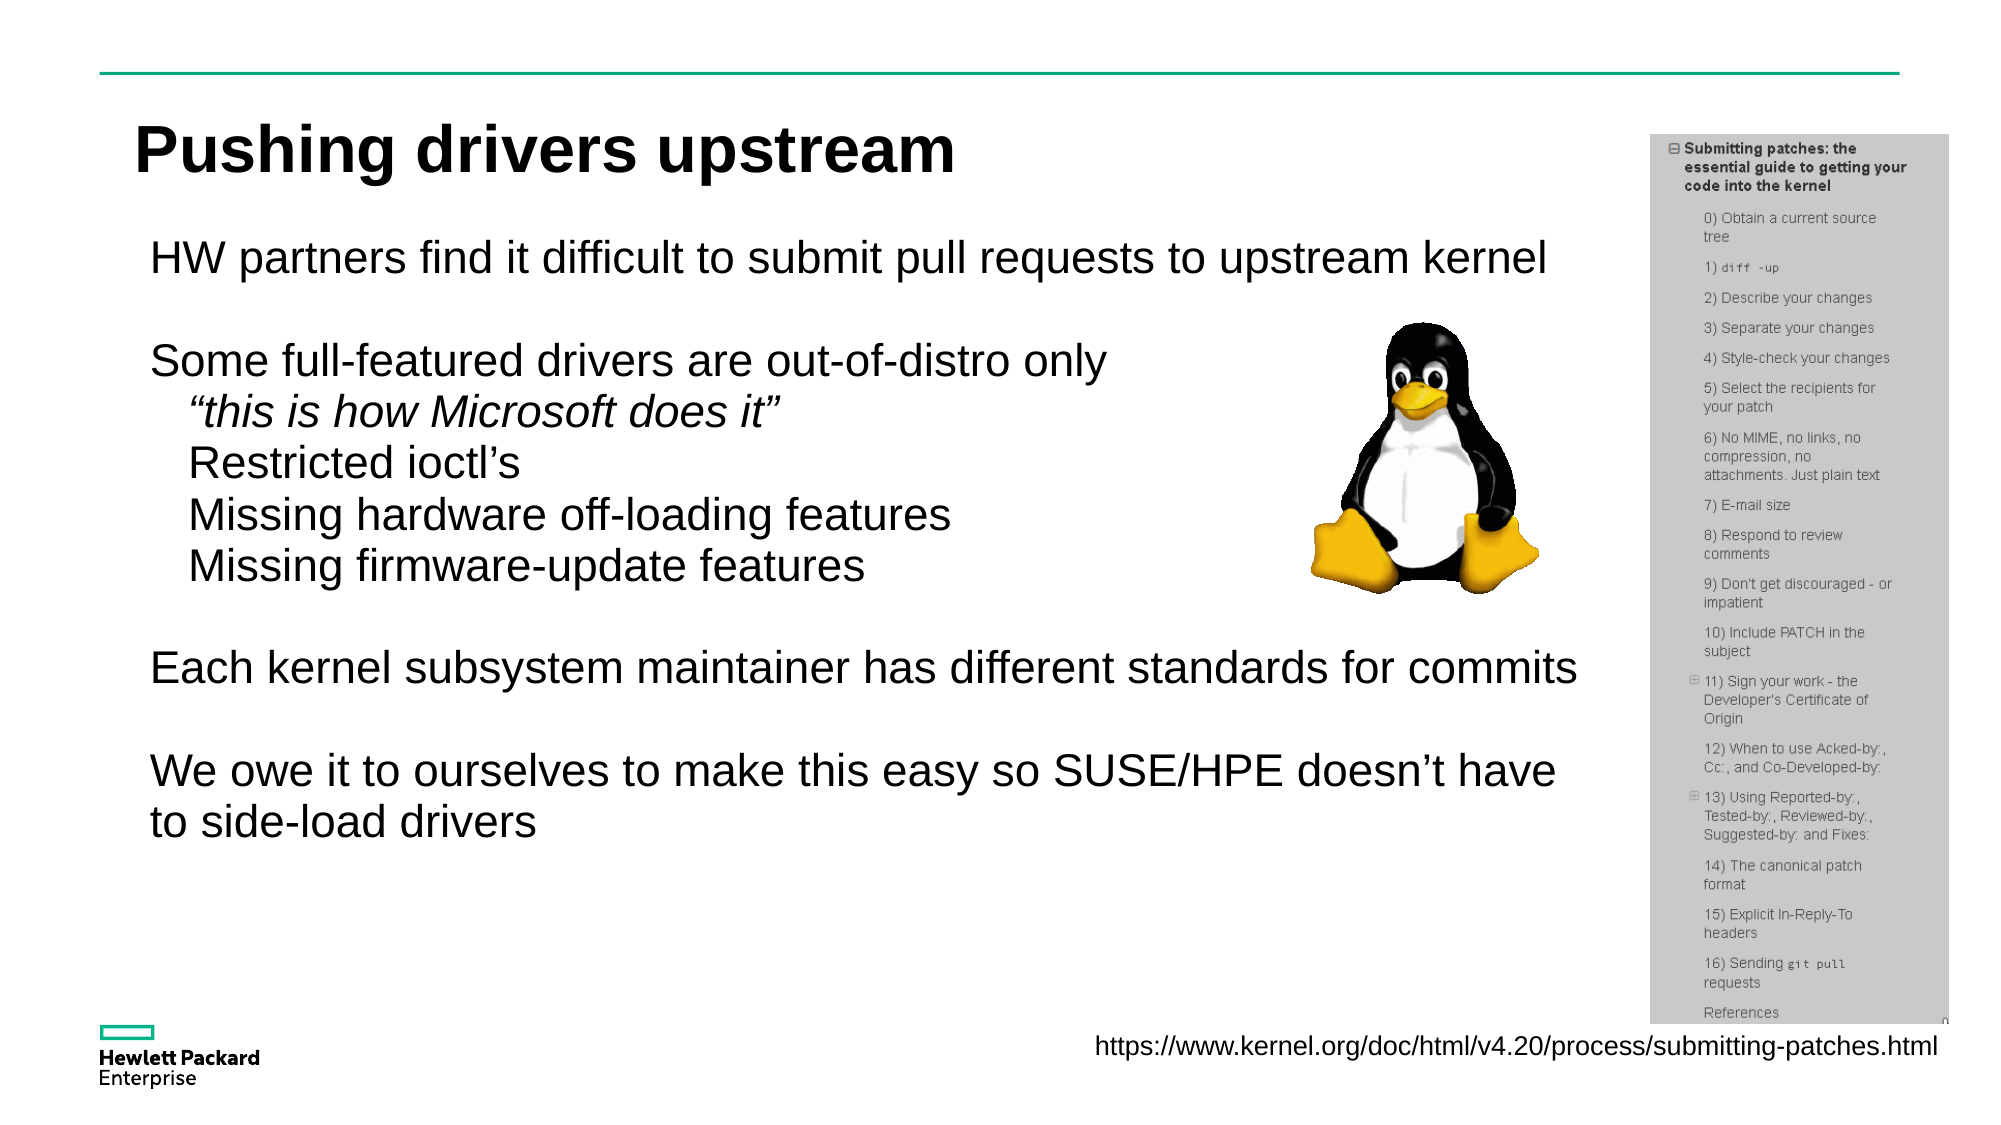

Pushing drivers upstream
HW partners find it difficult to submit pull requests to upstream kernel
Some full-featured drivers are out-of-distro only
 “this is how Microsoft does it”
 Restricted ioctl’s
 Missing hardware off-loading features
 Missing firmware-update features
Each kernel subsystem maintainer has different standards for commits
We owe it to ourselves to make this easy so SUSE/HPE doesn’t have to side-load drivers
https://www.kernel.org/doc/html/v4.20/process/submitting-patches.html